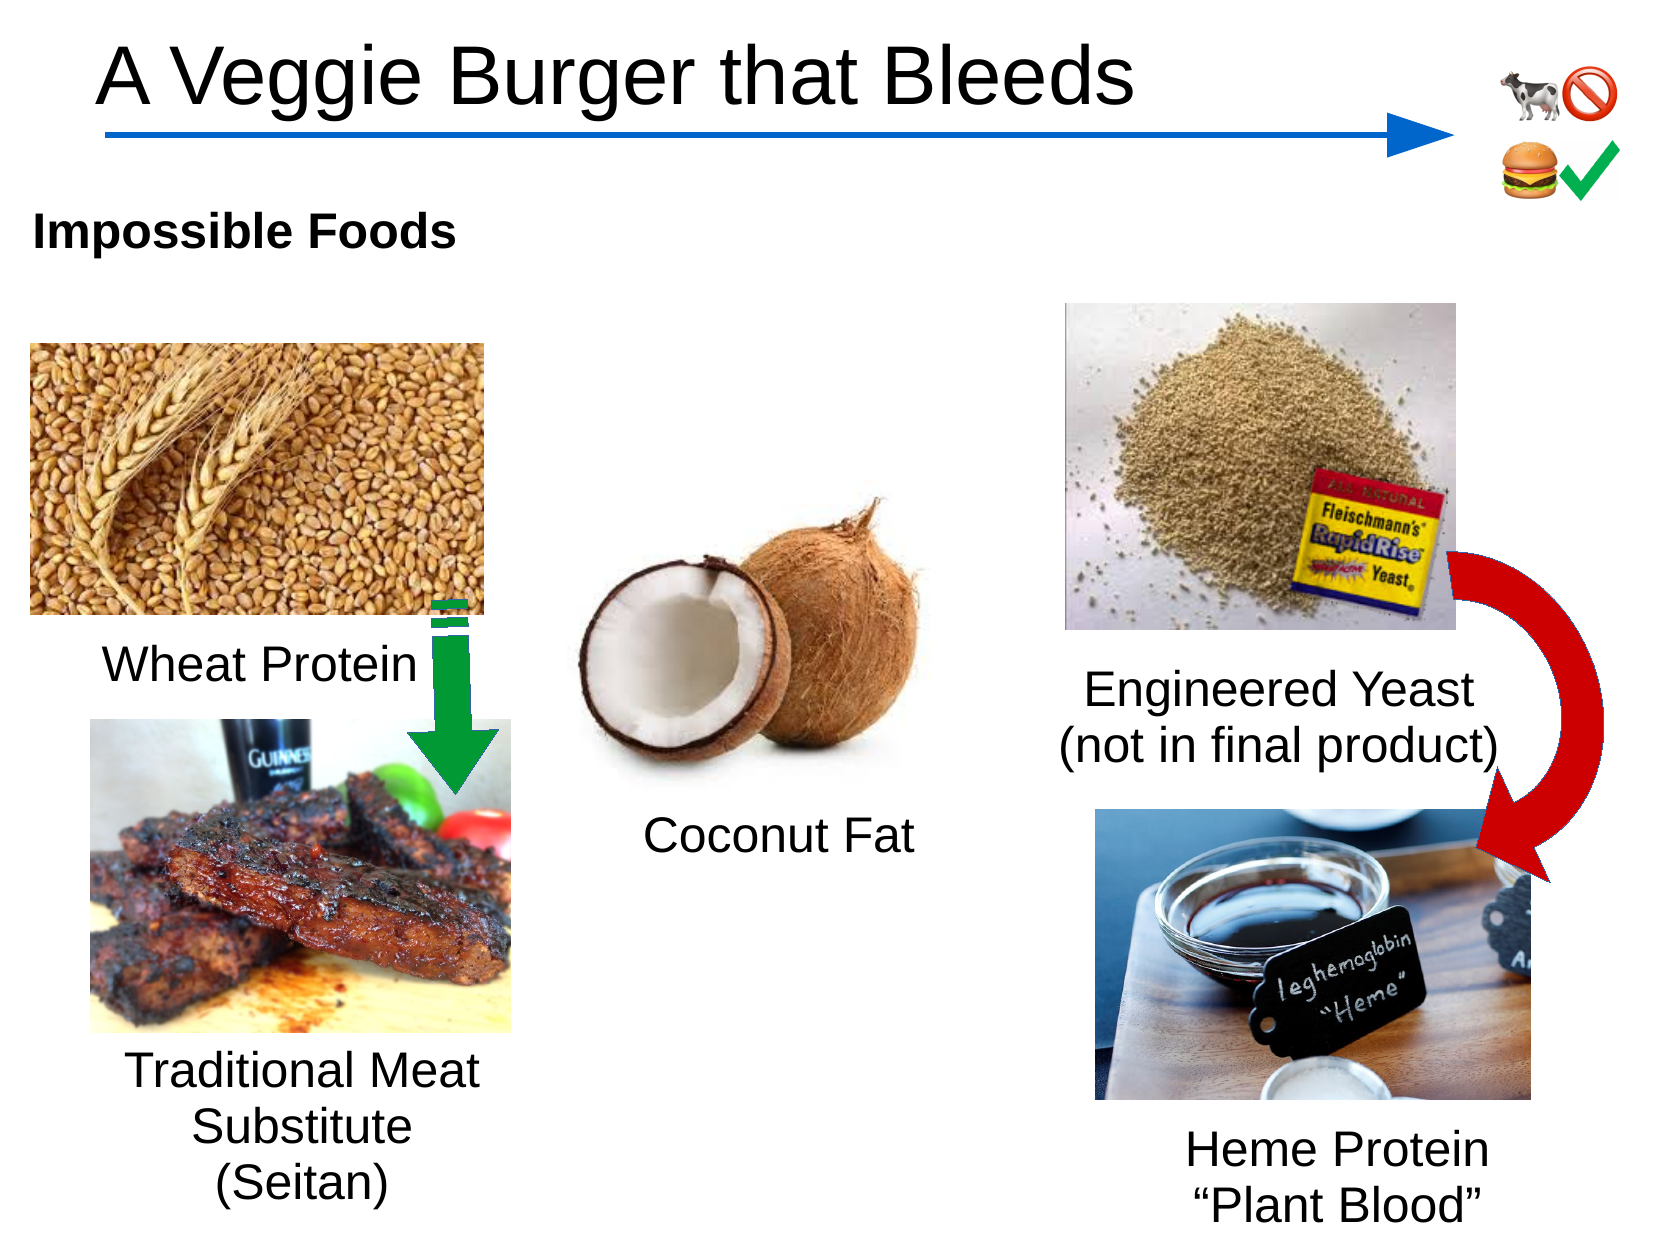

A Veggie Burger that Bleeds
Impossible Foods
Heme Protein
“Plant Blood”
Wheat Protein
Engineered Yeast
(not in final product)
Coconut Fat
Traditional Meat
Substitute
(Seitan)